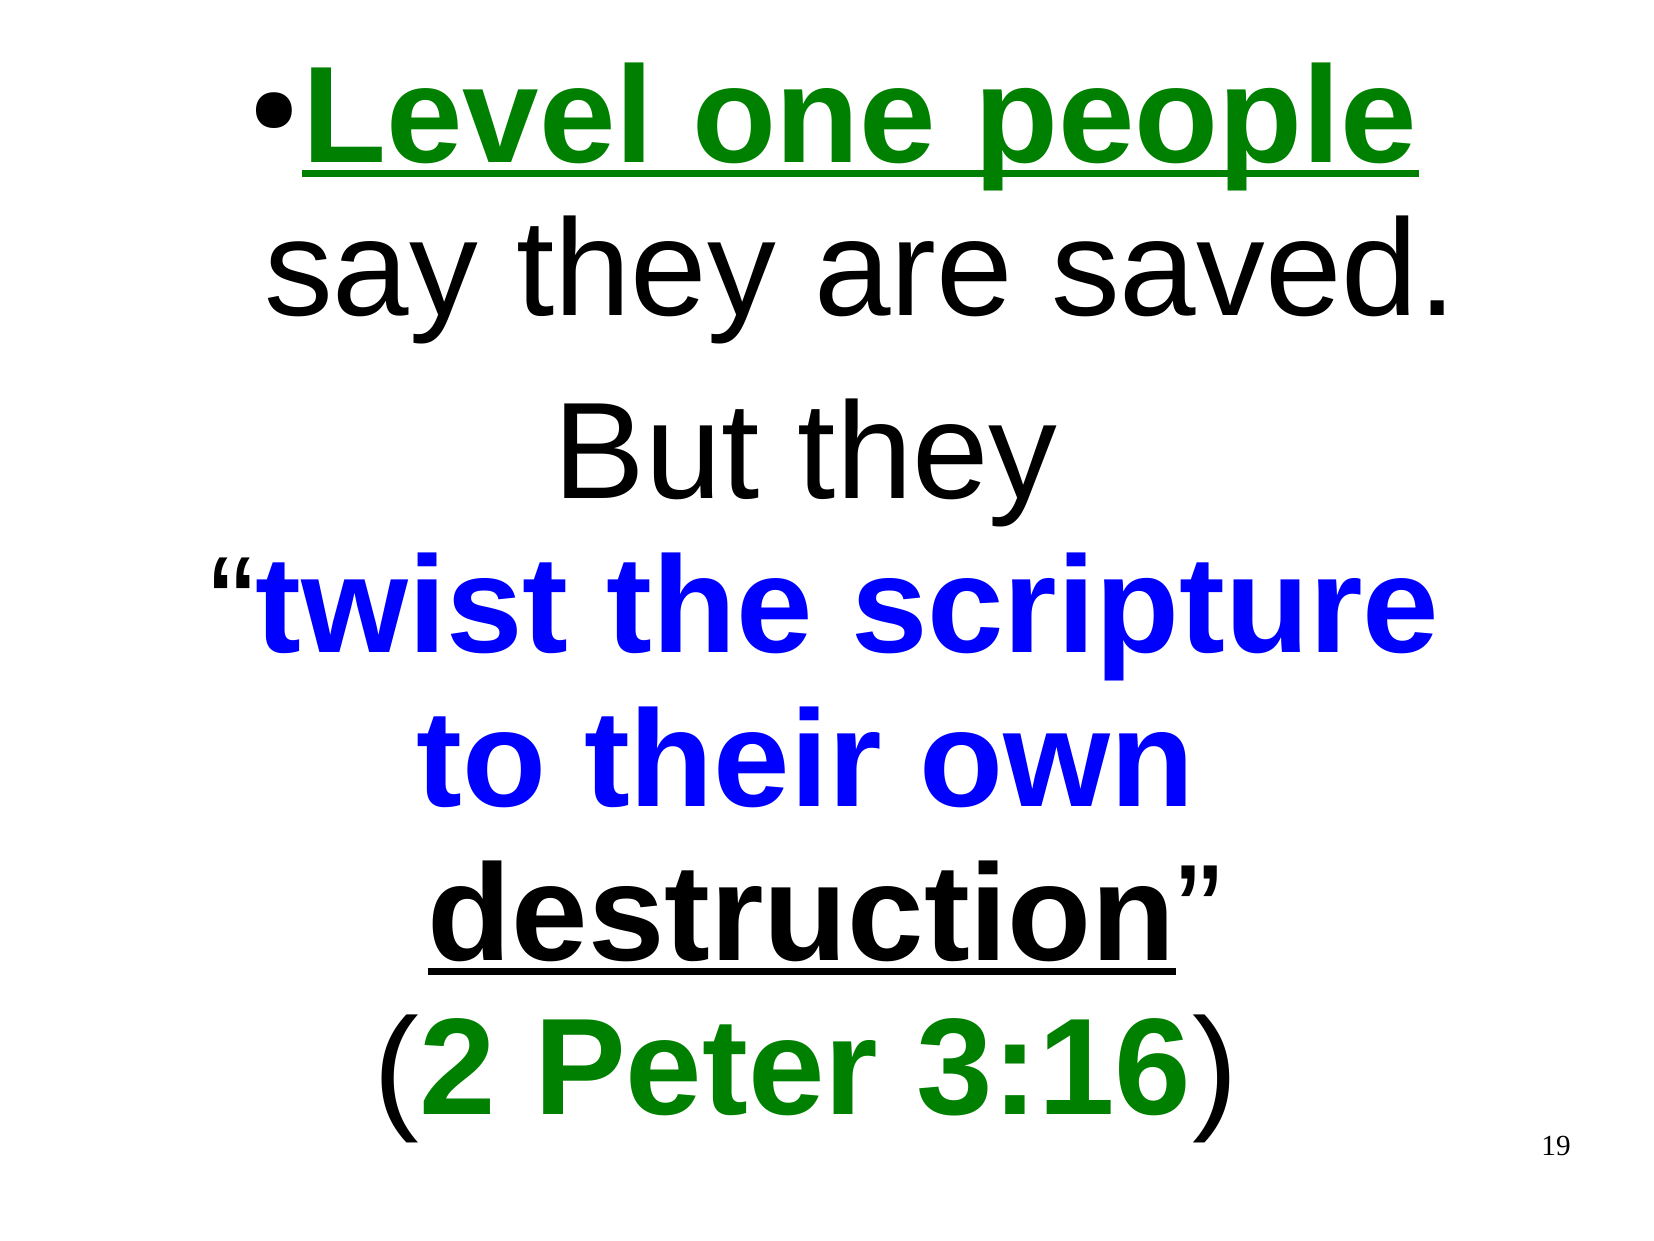

# Level one people say they are saved.
But they
“twist the scripture
to their own
destruction”
(2 Peter 3:16)
19